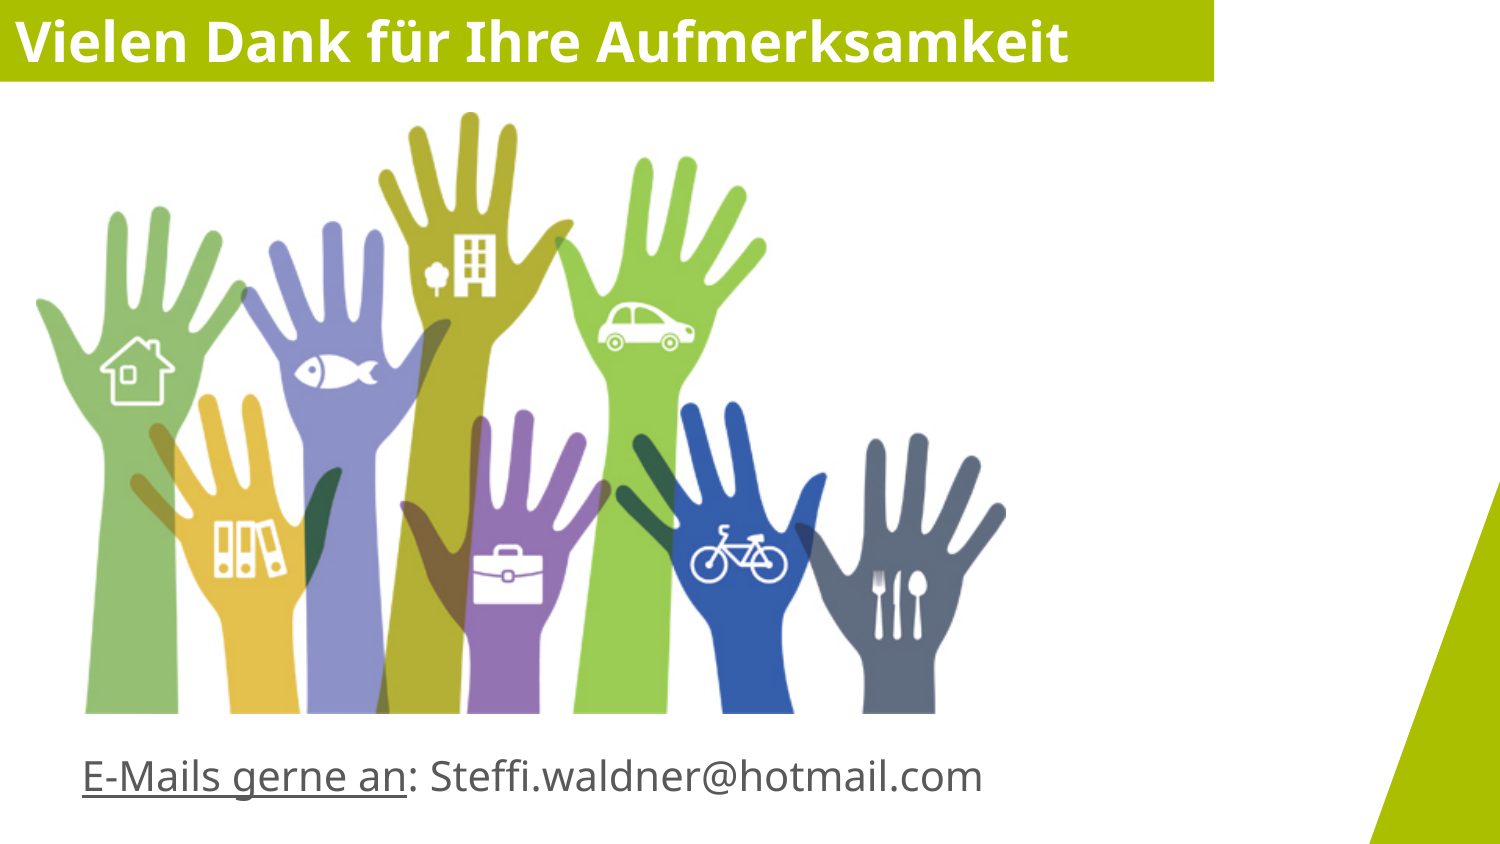

Vielen Dank für Ihre Aufmerksamkeit
E-Mails gerne an: Steffi.waldner@hotmail.com